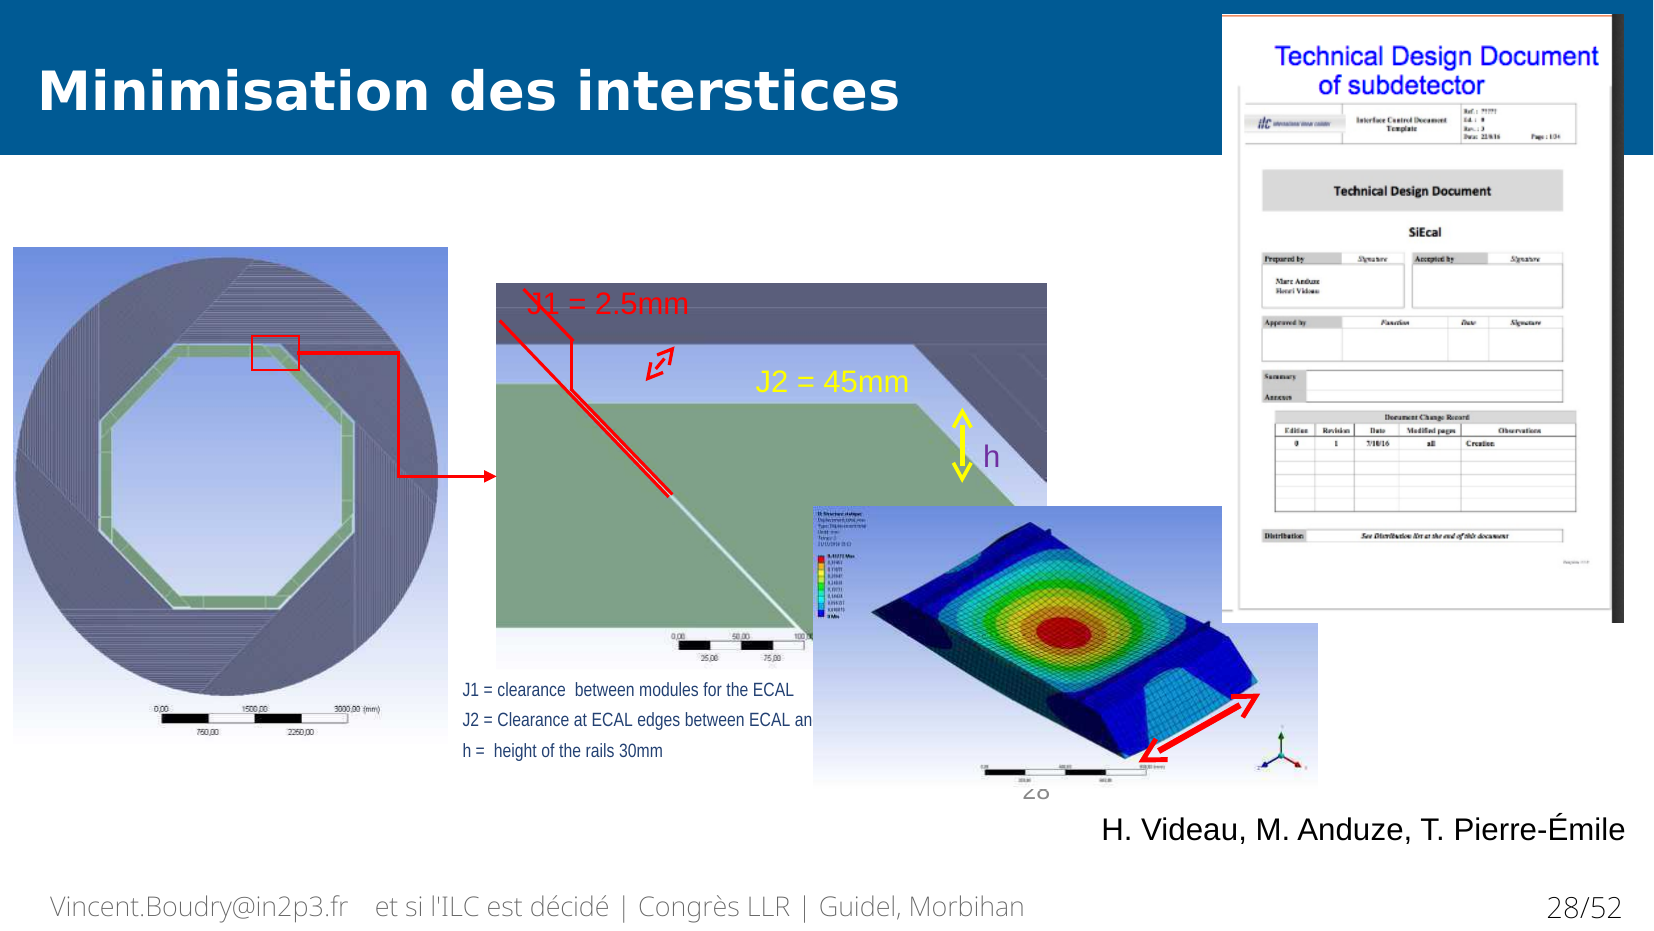

# Minimisation des interstices
J1 = 2.5mm
J2 = 45mm
h
J1 = clearance between modules for the ECAL
J2 = Clearance at ECAL edges between ECAL and HCAL
h = height of the rails 30mm
H. Videau, M. Anduze, T. Pierre-Émile
et si l'ILC est décidé | Congrès LLR | Guidel, Morbihan
28